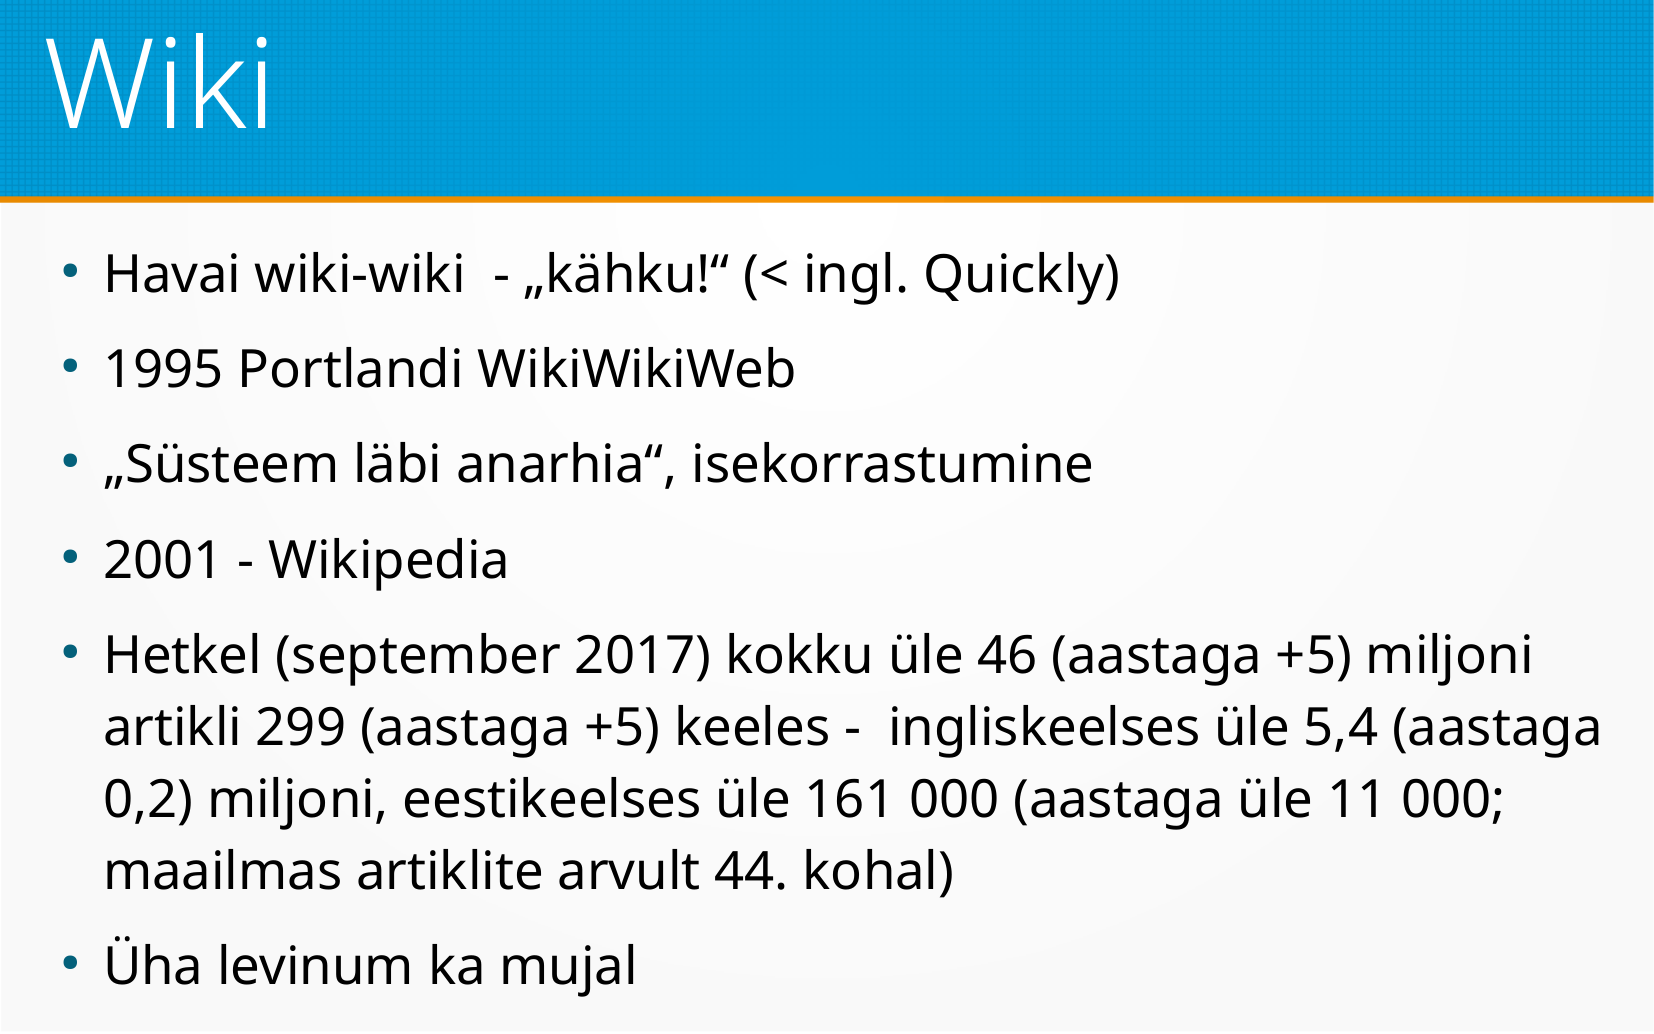

# Wiki
Havai wiki-wiki - „kähku!“ (< ingl. Quickly)
1995 Portlandi WikiWikiWeb
„Süsteem läbi anarhia“, isekorrastumine
2001 - Wikipedia
Hetkel (september 2017) kokku üle 46 (aastaga +5) miljoni artikli 299 (aastaga +5) keeles - ingliskeelses üle 5,4 (aastaga 0,2) miljoni, eestikeelses üle 161 000 (aastaga üle 11 000; maailmas artiklite arvult 44. kohal)
Üha levinum ka mujal